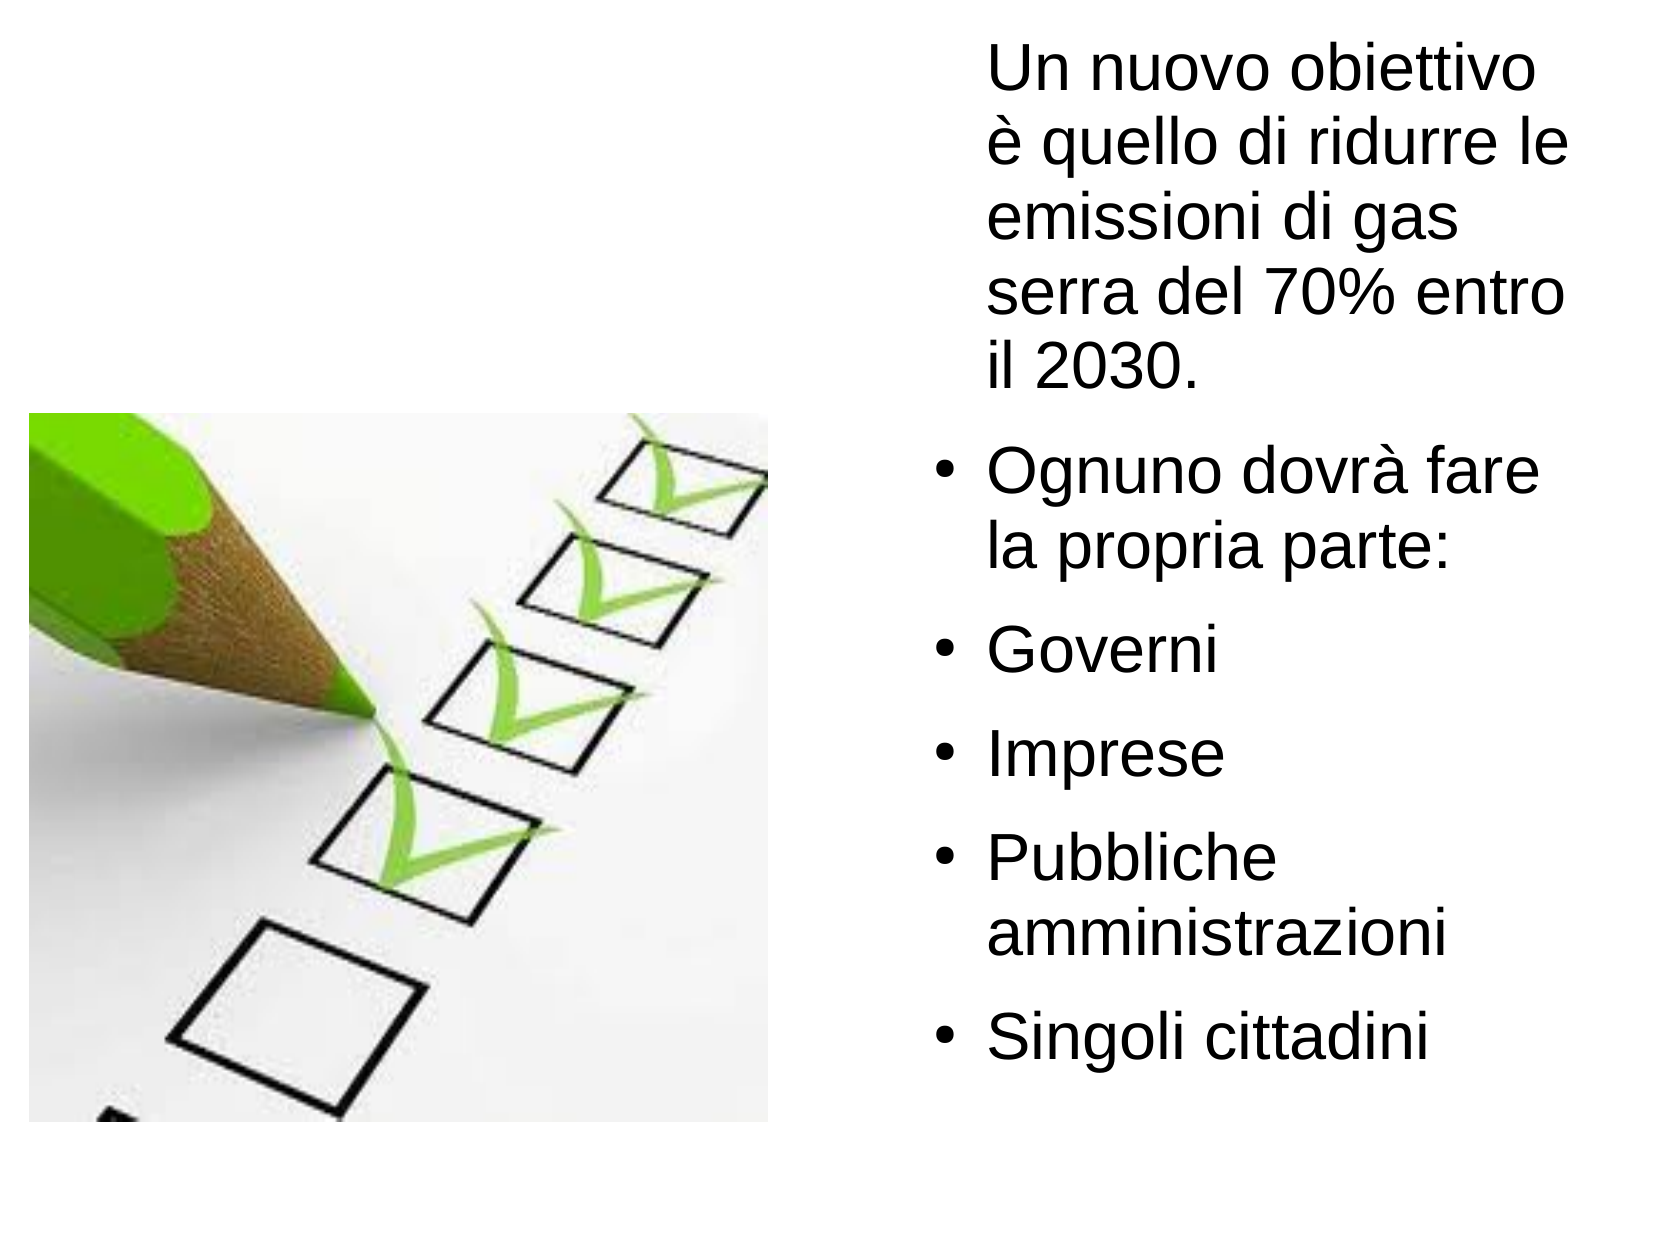

# Un nuovo obiettivo è quello di ridurre le emissioni di gas serra del 70% entro il 2030.
Ognuno dovrà fare la propria parte:
Governi
Imprese
Pubbliche amministrazioni
Singoli cittadini